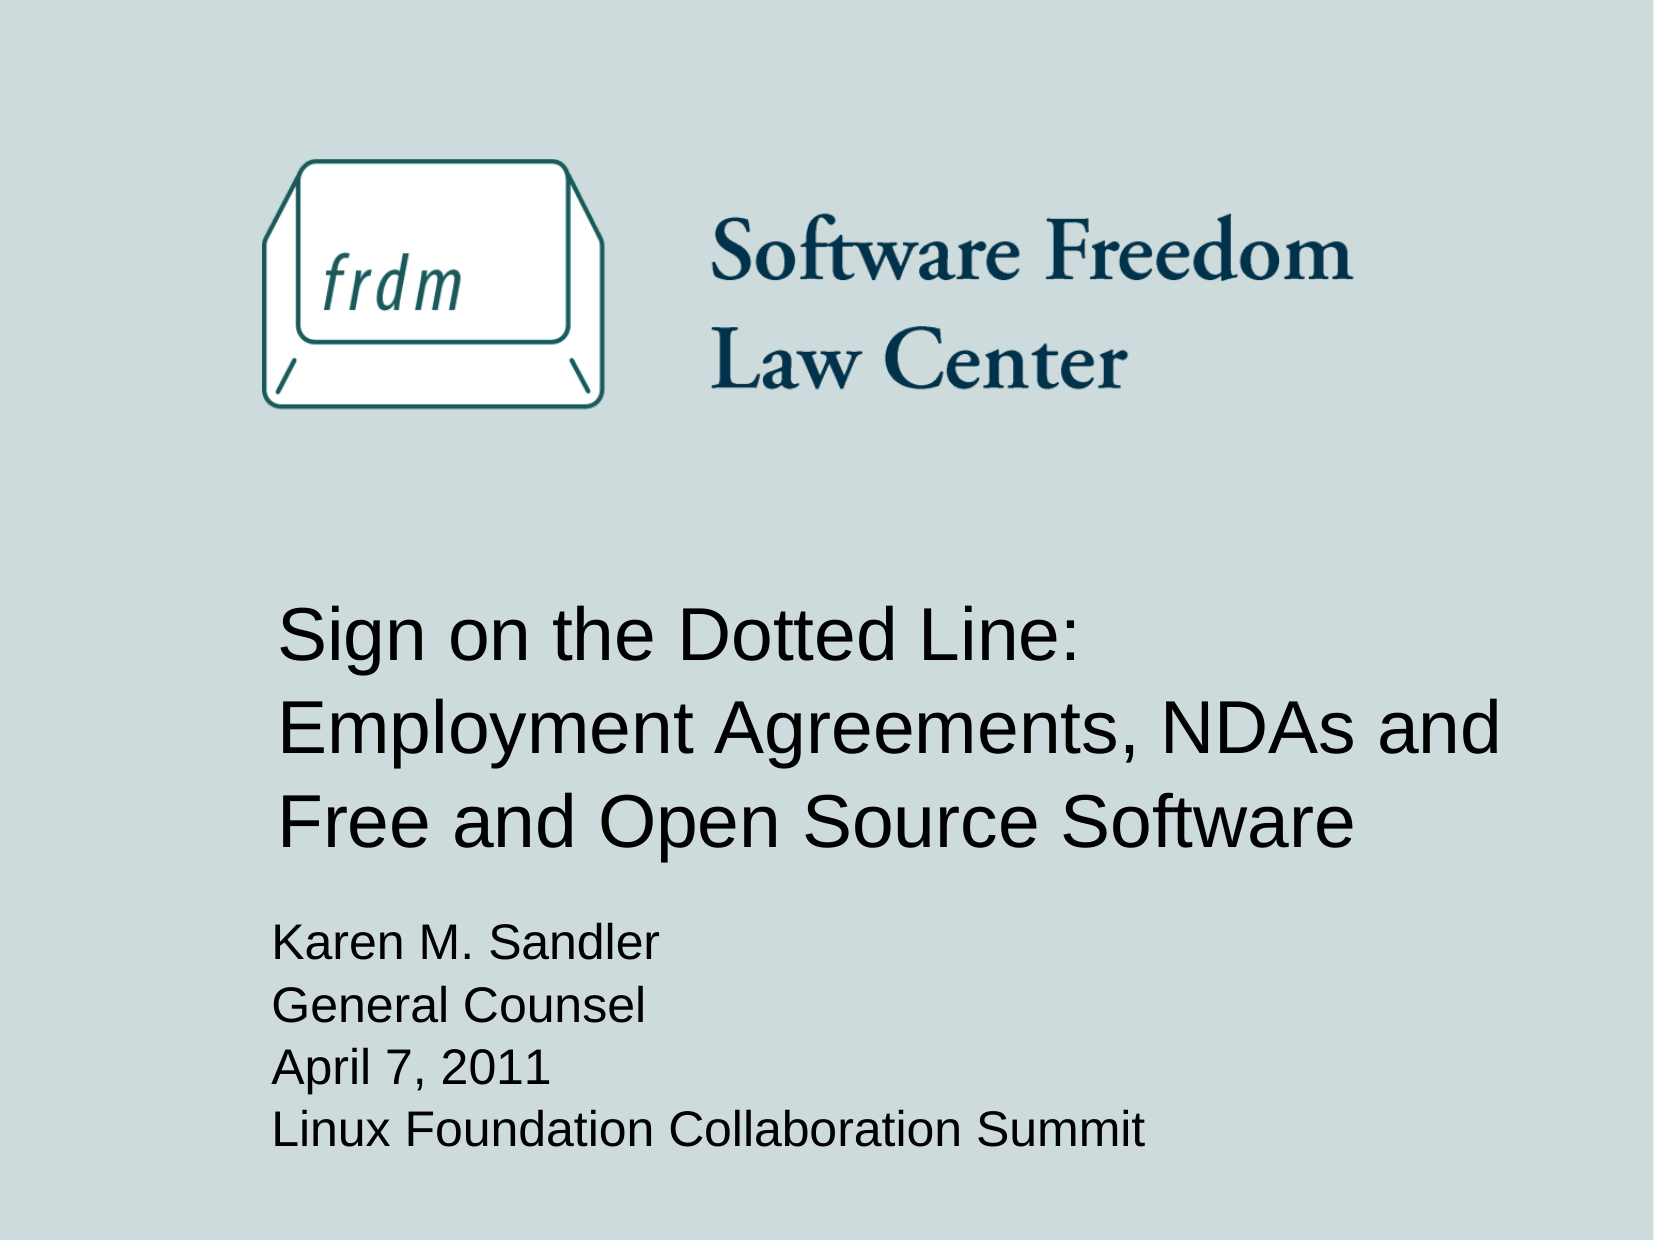

Sign on the Dotted Line:
Employment Agreements, NDAs and Free and Open Source Software
Karen M. Sandler
General Counsel
April 7, 2011
Linux Foundation Collaboration Summit